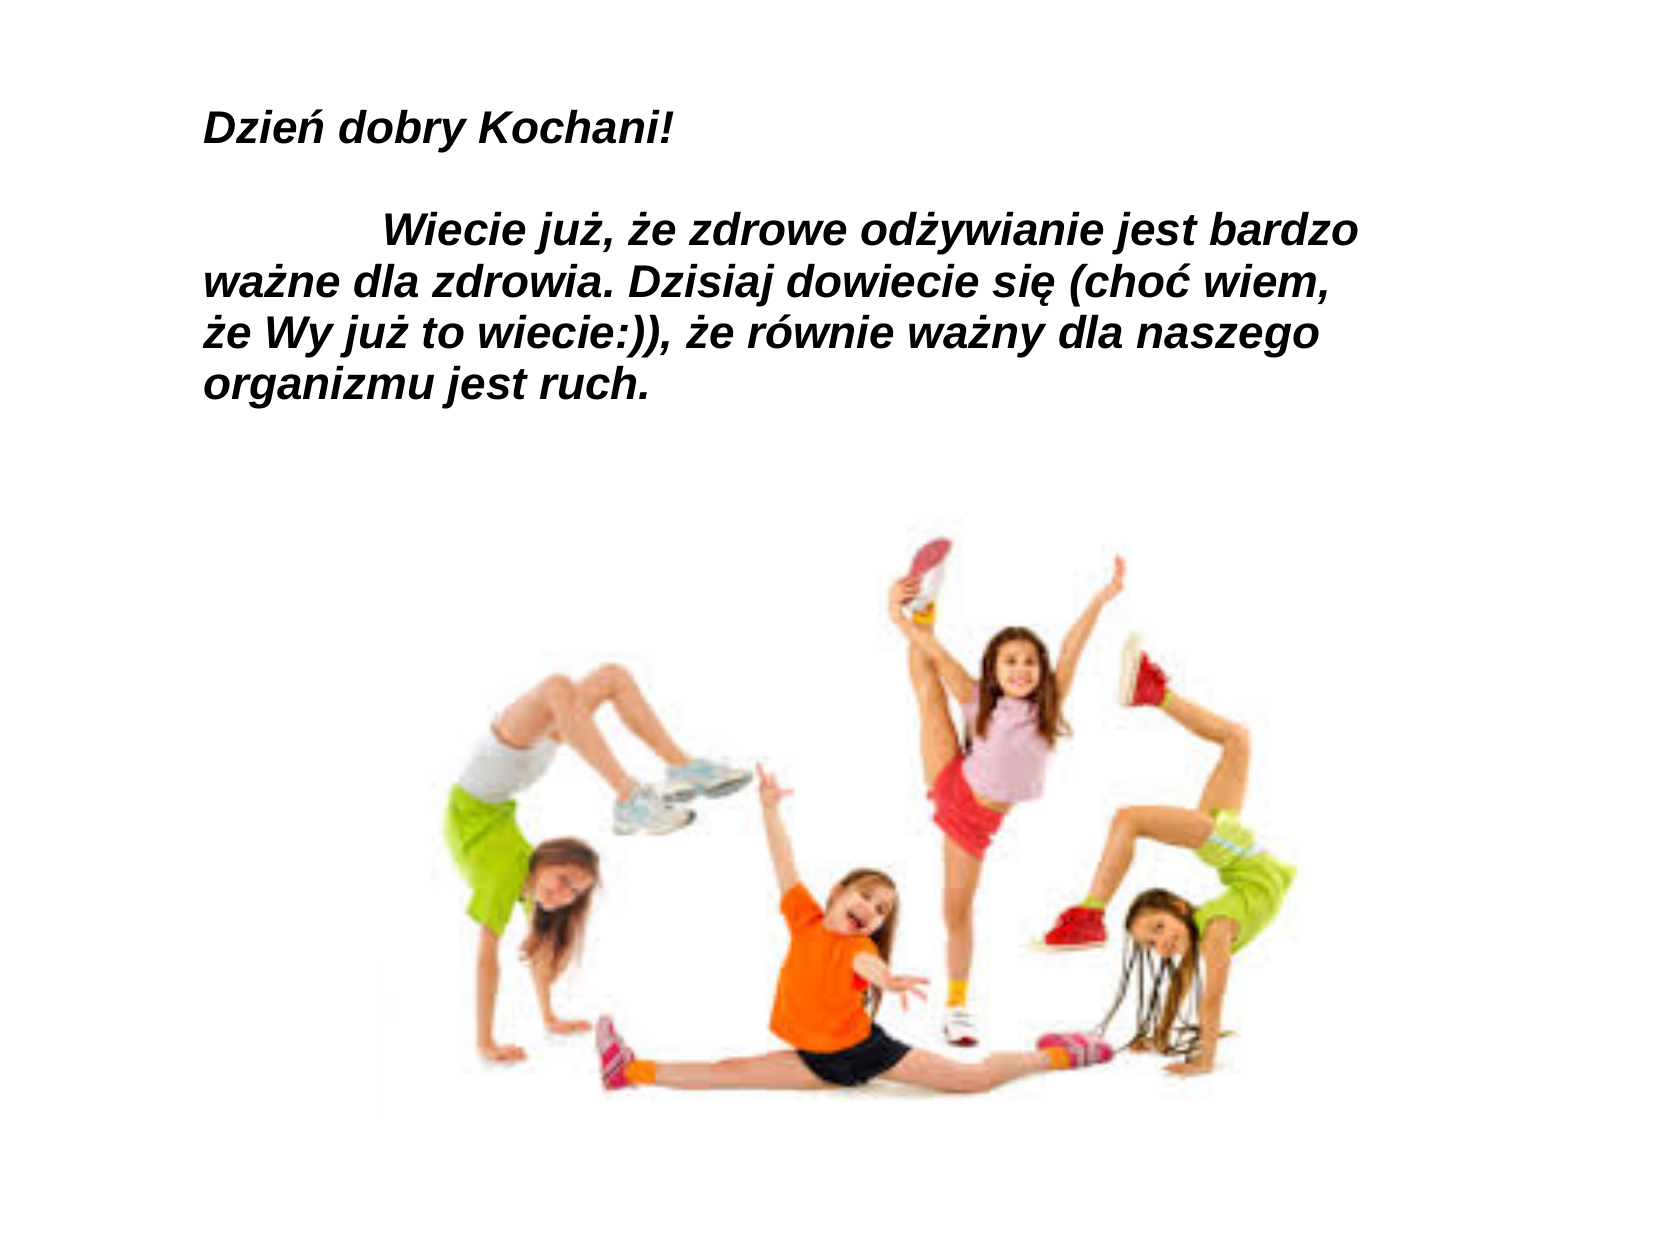

Dzień dobry Kochani!
 Wiecie już, że zdrowe odżywianie jest bardzo ważne dla zdrowia. Dzisiaj dowiecie się (choć wiem, że Wy już to wiecie:)), że równie ważny dla naszego organizmu jest ruch.